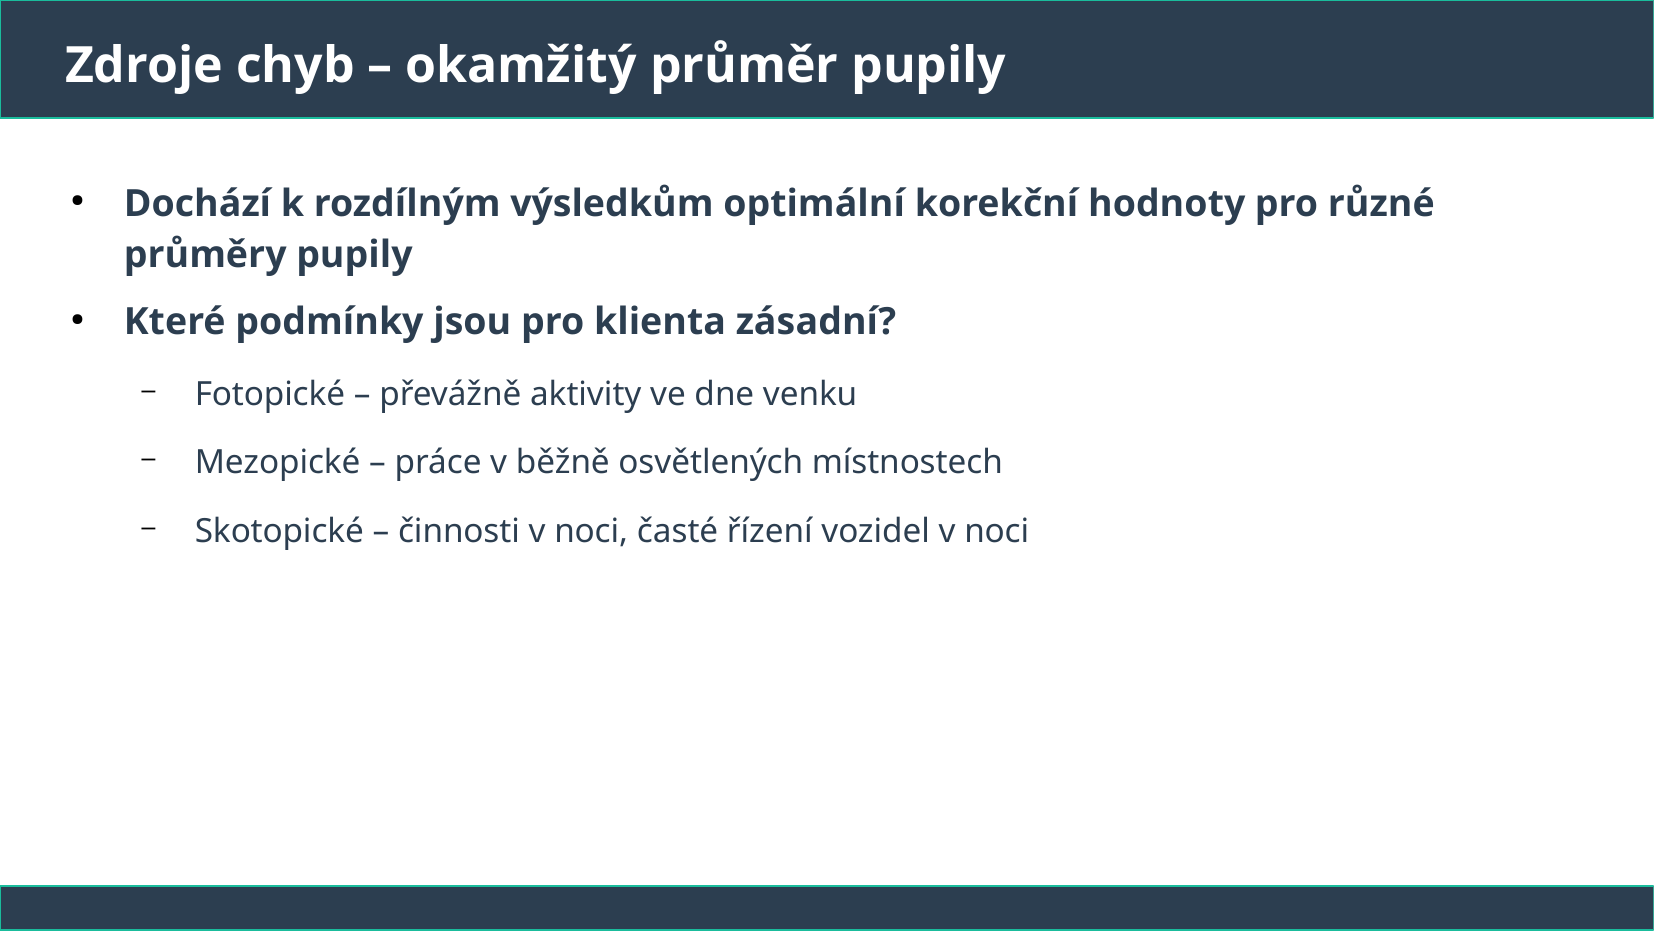

# Zdroje chyb – okamžitý průměr pupily
Dochází k rozdílným výsledkům optimální korekční hodnoty pro různé průměry pupily
Které podmínky jsou pro klienta zásadní?
Fotopické – převážně aktivity ve dne venku
Mezopické – práce v běžně osvětlených místnostech
Skotopické – činnosti v noci, časté řízení vozidel v noci
16